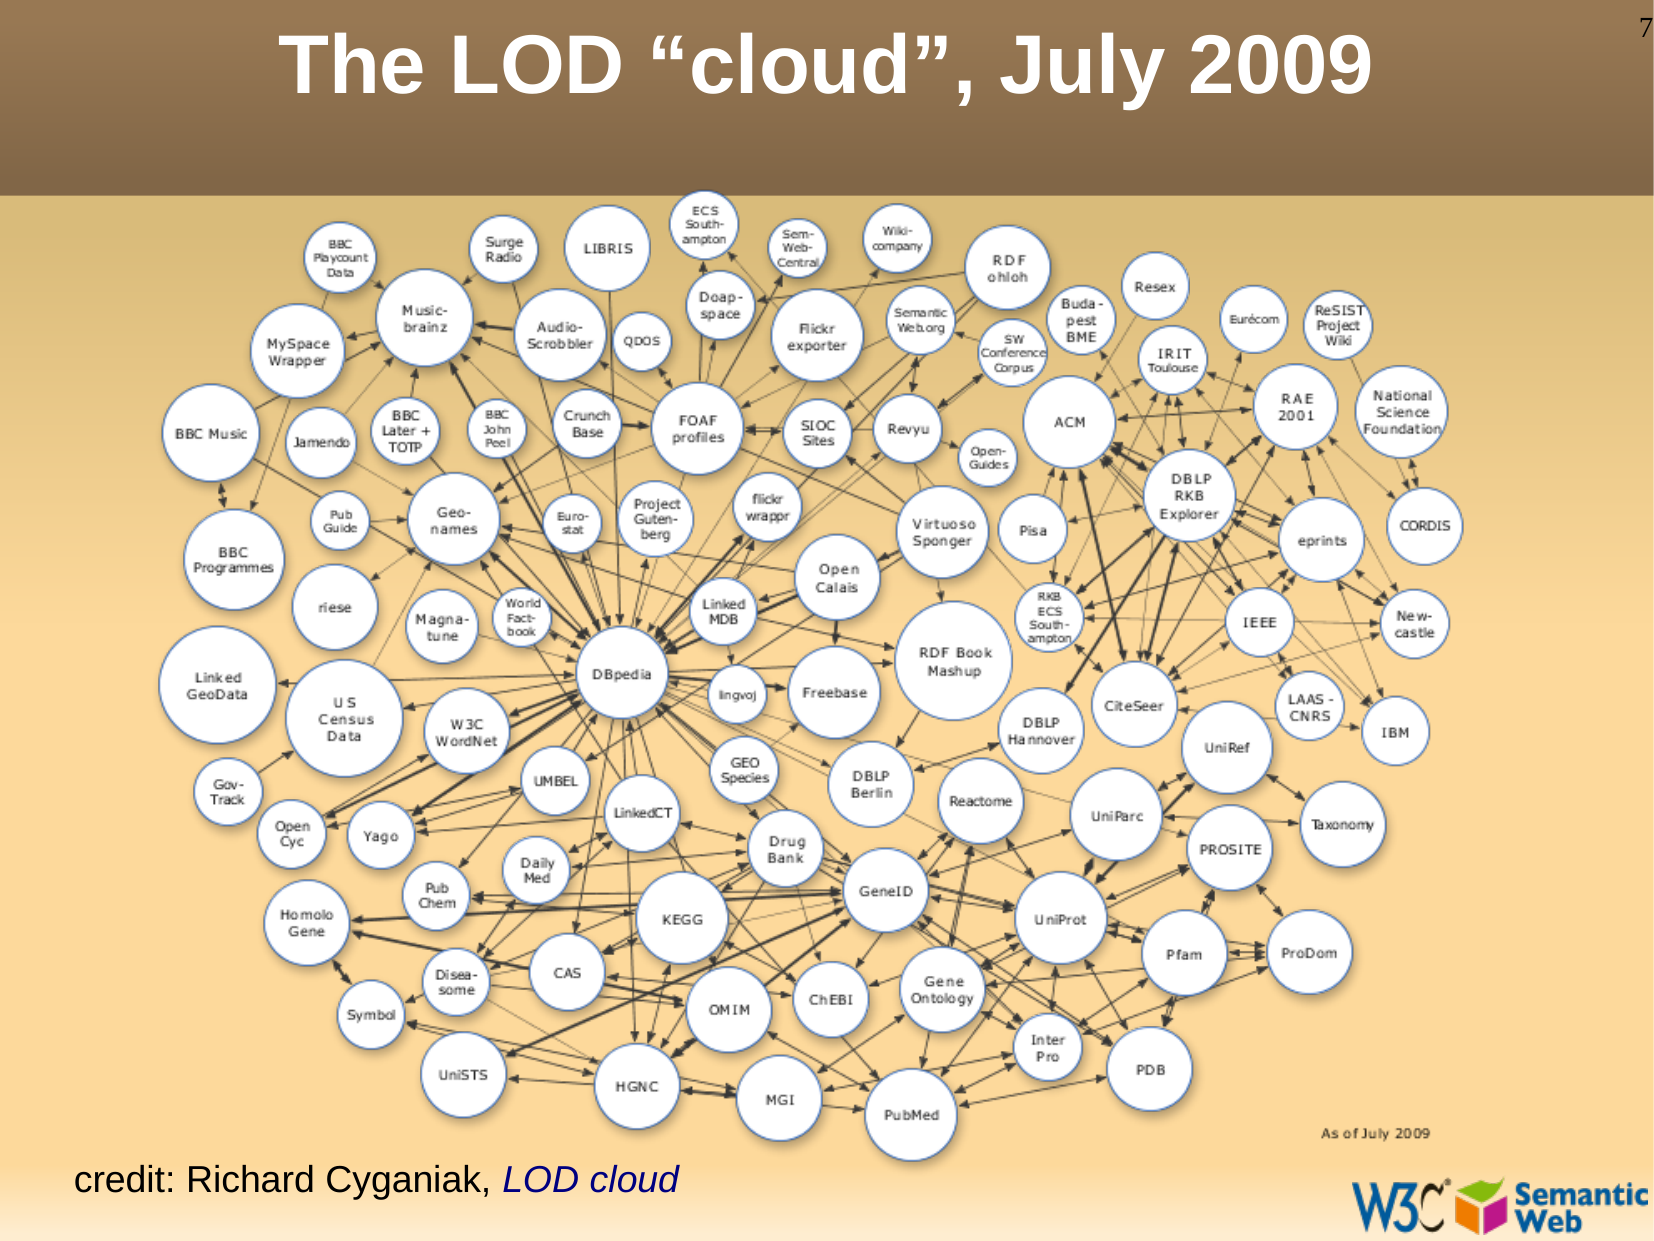

7
# The LOD “cloud”, July 2009
credit: Richard Cyganiak, LOD cloud